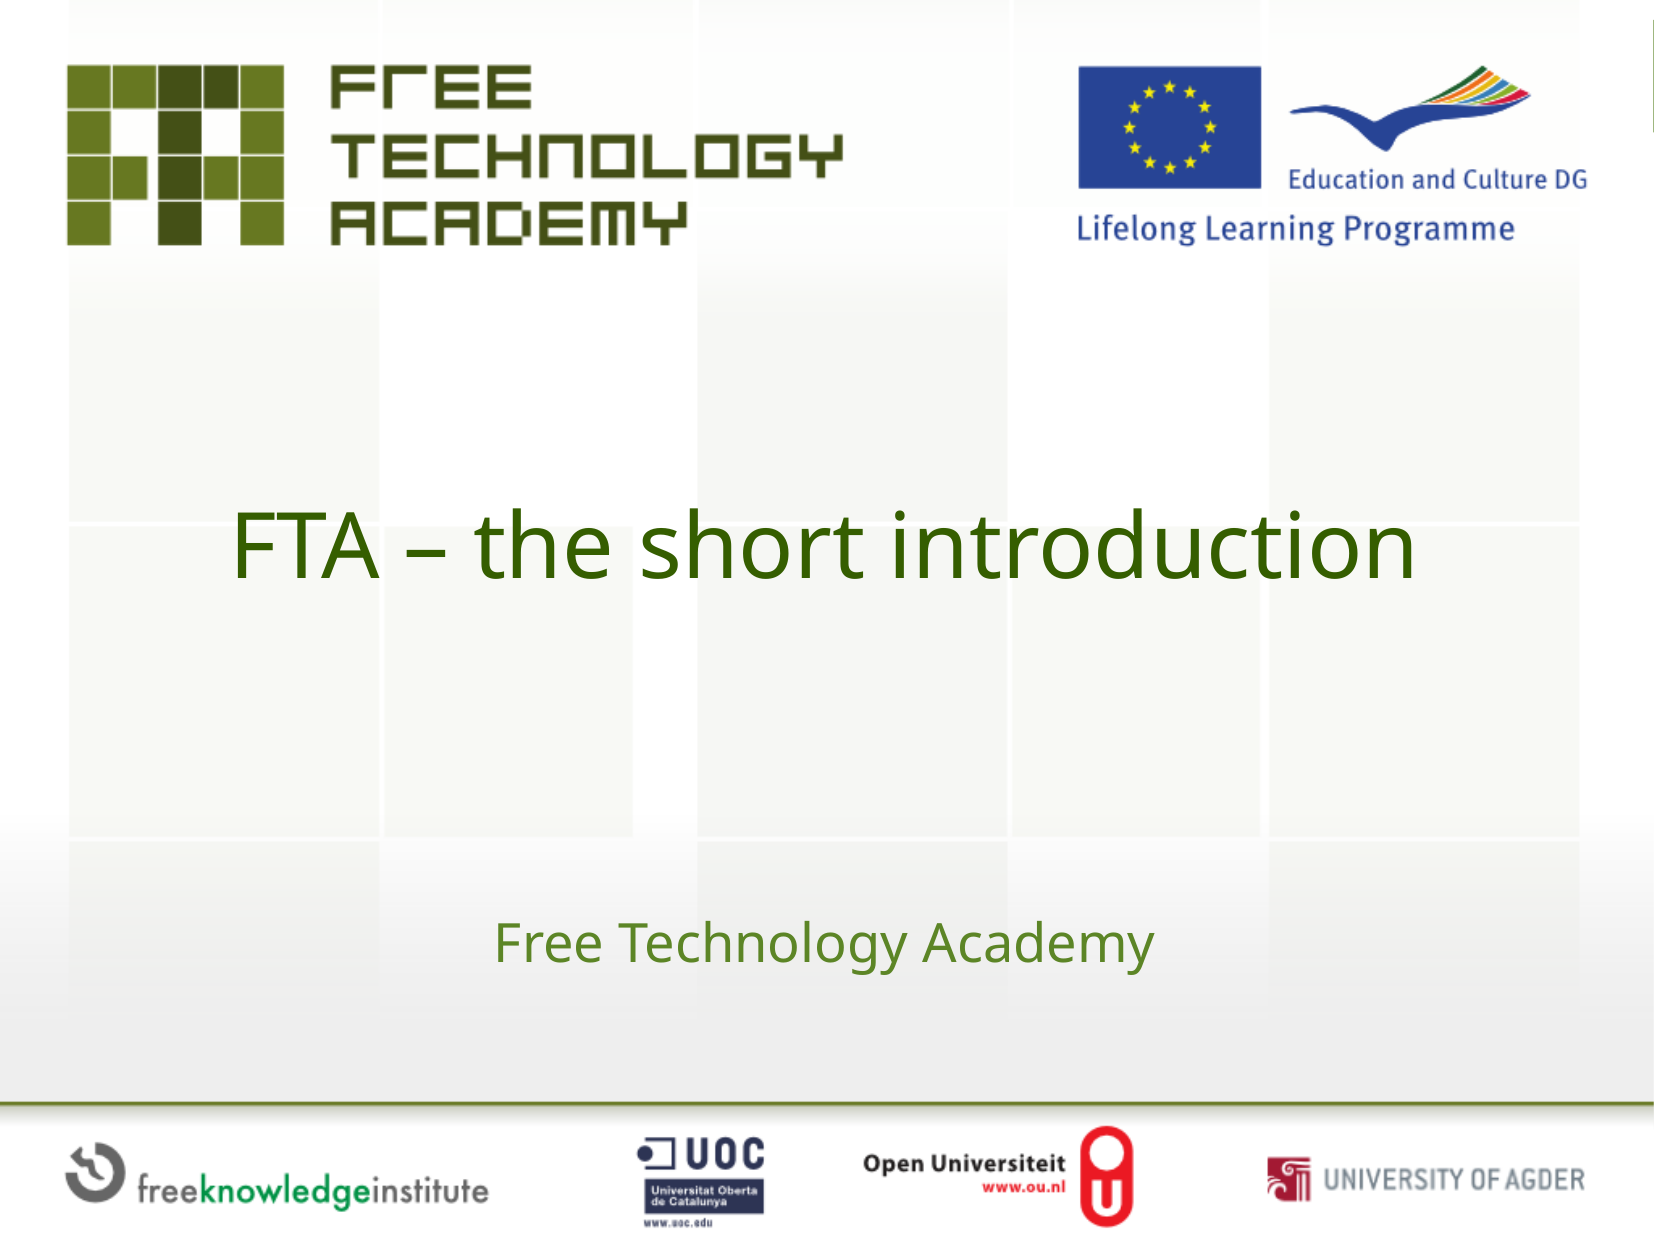

FTA – the short introduction
Free Technology Academy